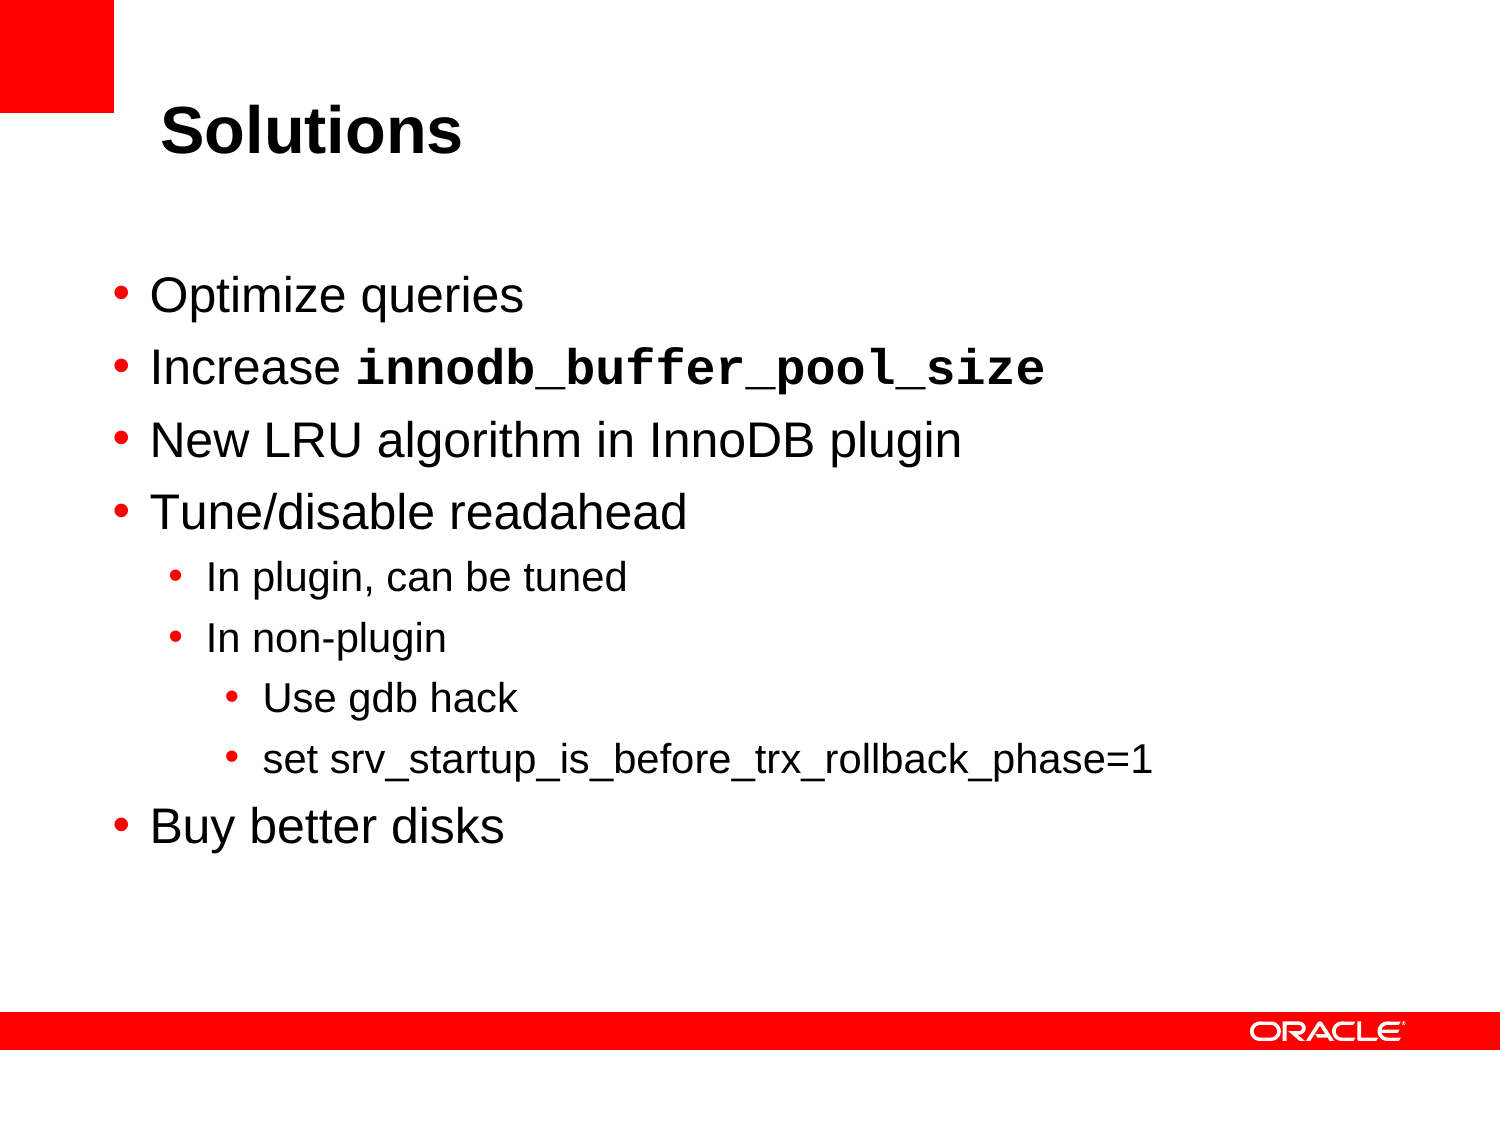

# Solutions
Optimize queries
Increase innodb_buffer_pool_size
New LRU algorithm in InnoDB plugin
Tune/disable readahead
In plugin, can be tuned
In non-plugin
Use gdb hack
set srv_startup_is_before_trx_rollback_phase=1
Buy better disks